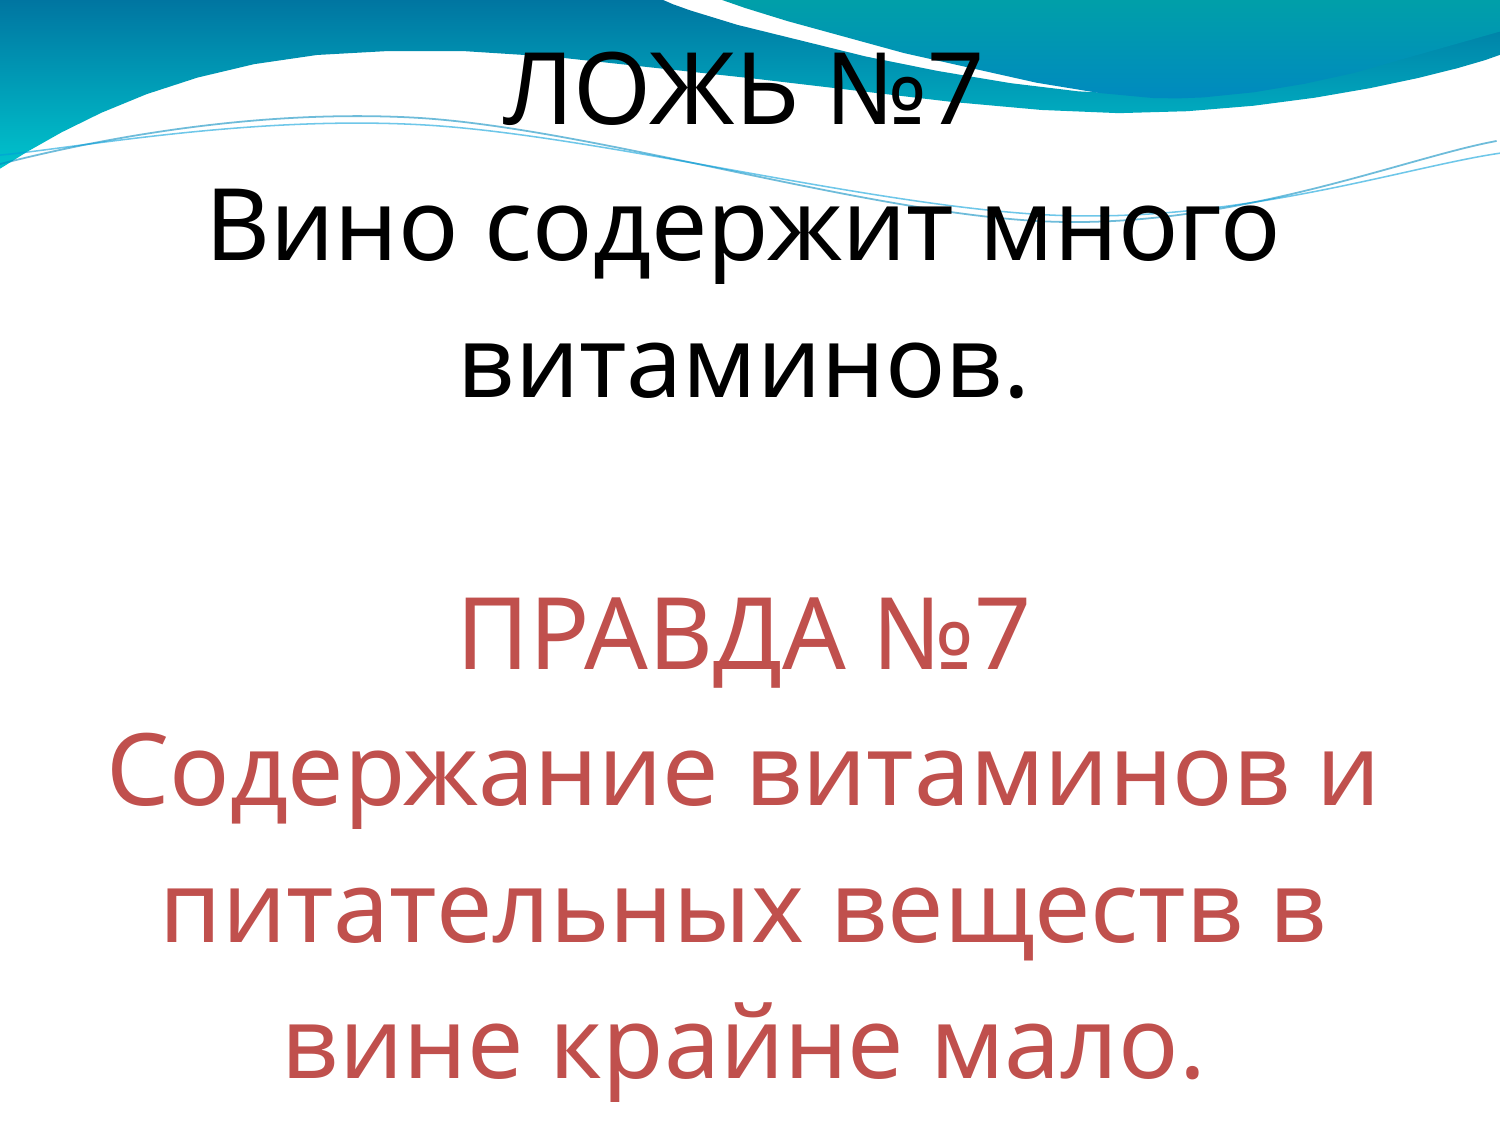

ЛОЖЬ №7
Вино содержит много витаминов.
ПРАВДА №7
Содержание витаминов и питательных веществ в вине крайне мало.